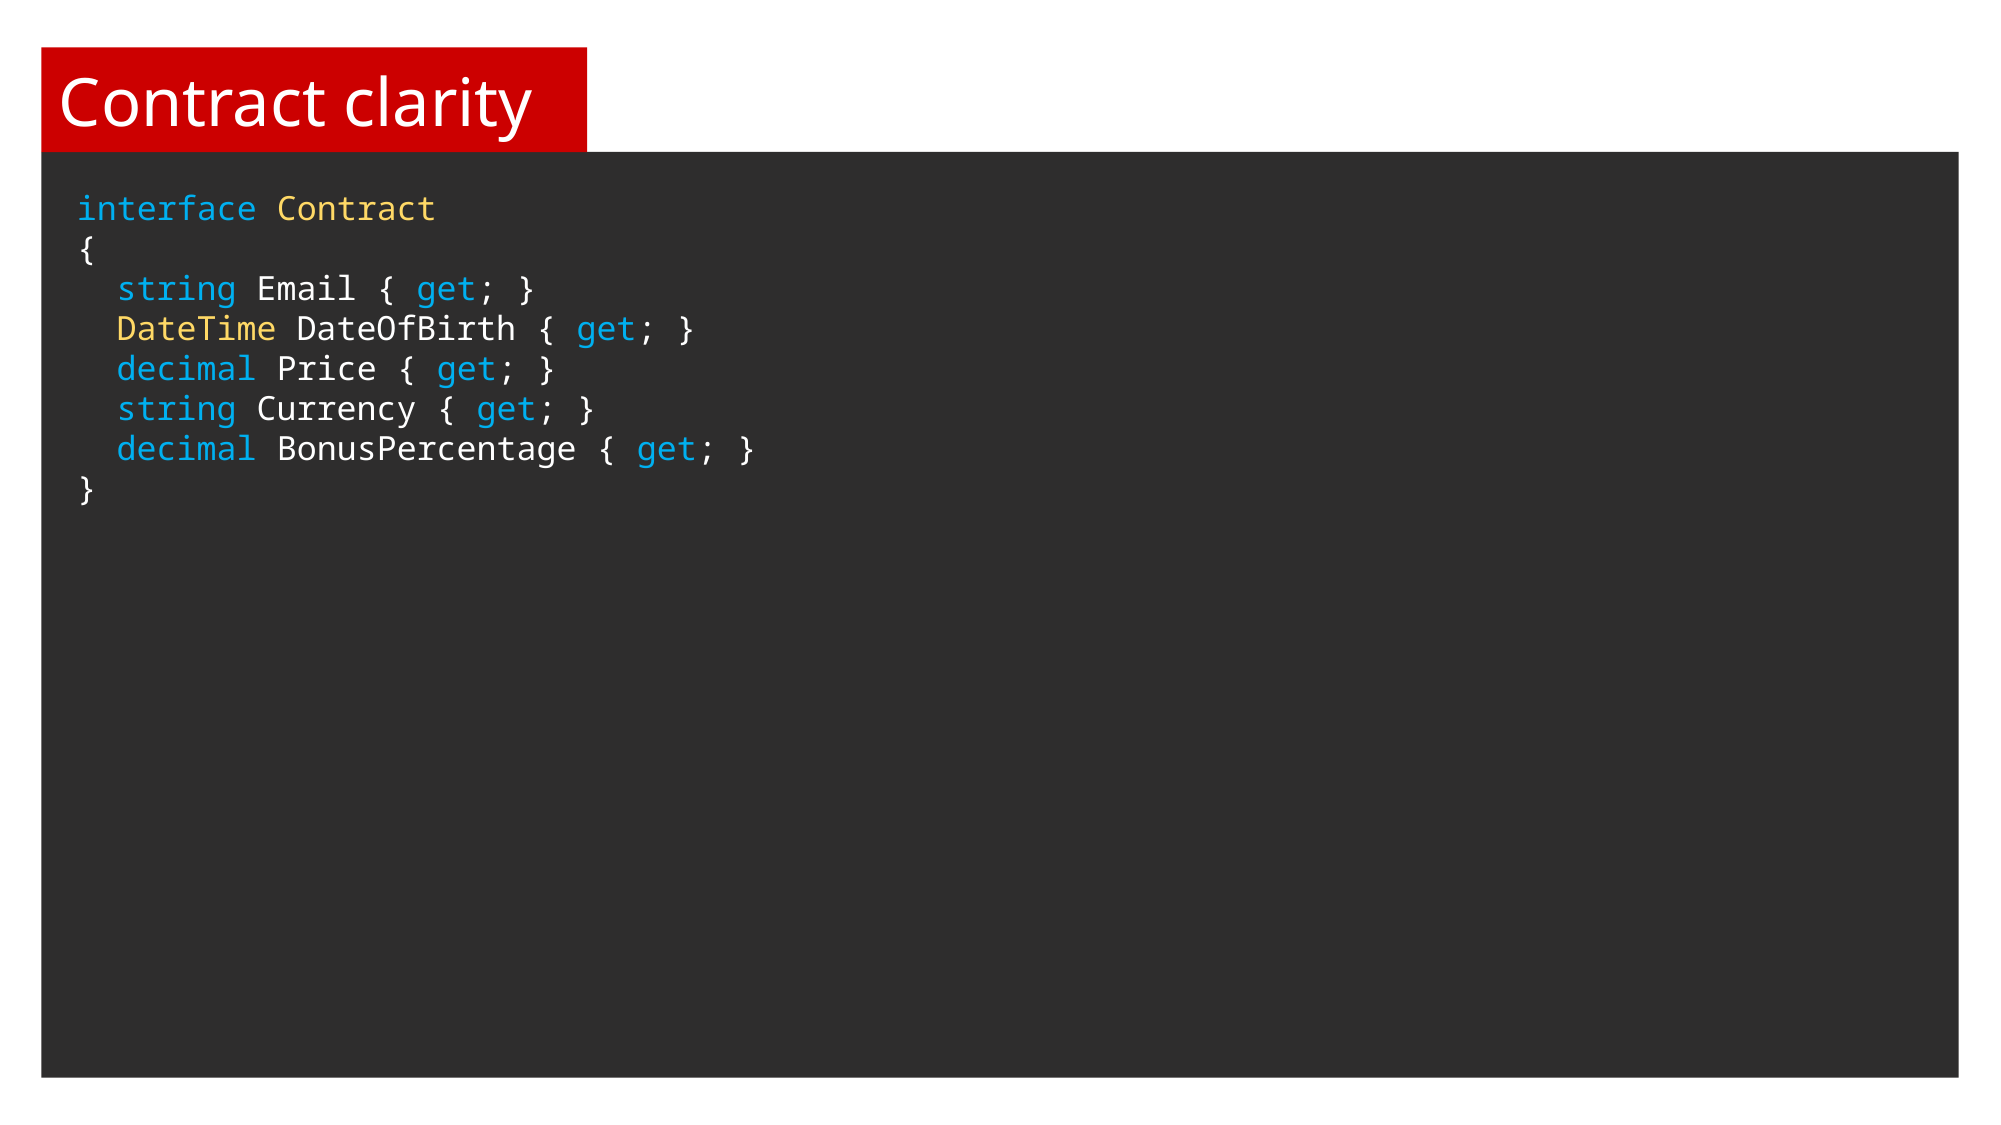

Contract clarity
interface Contract
{
 string Email { get; }
 DateTime DateOfBirth { get; }
 decimal Price { get; }
 string Currency { get; }
 decimal BonusPercentage { get; }
}